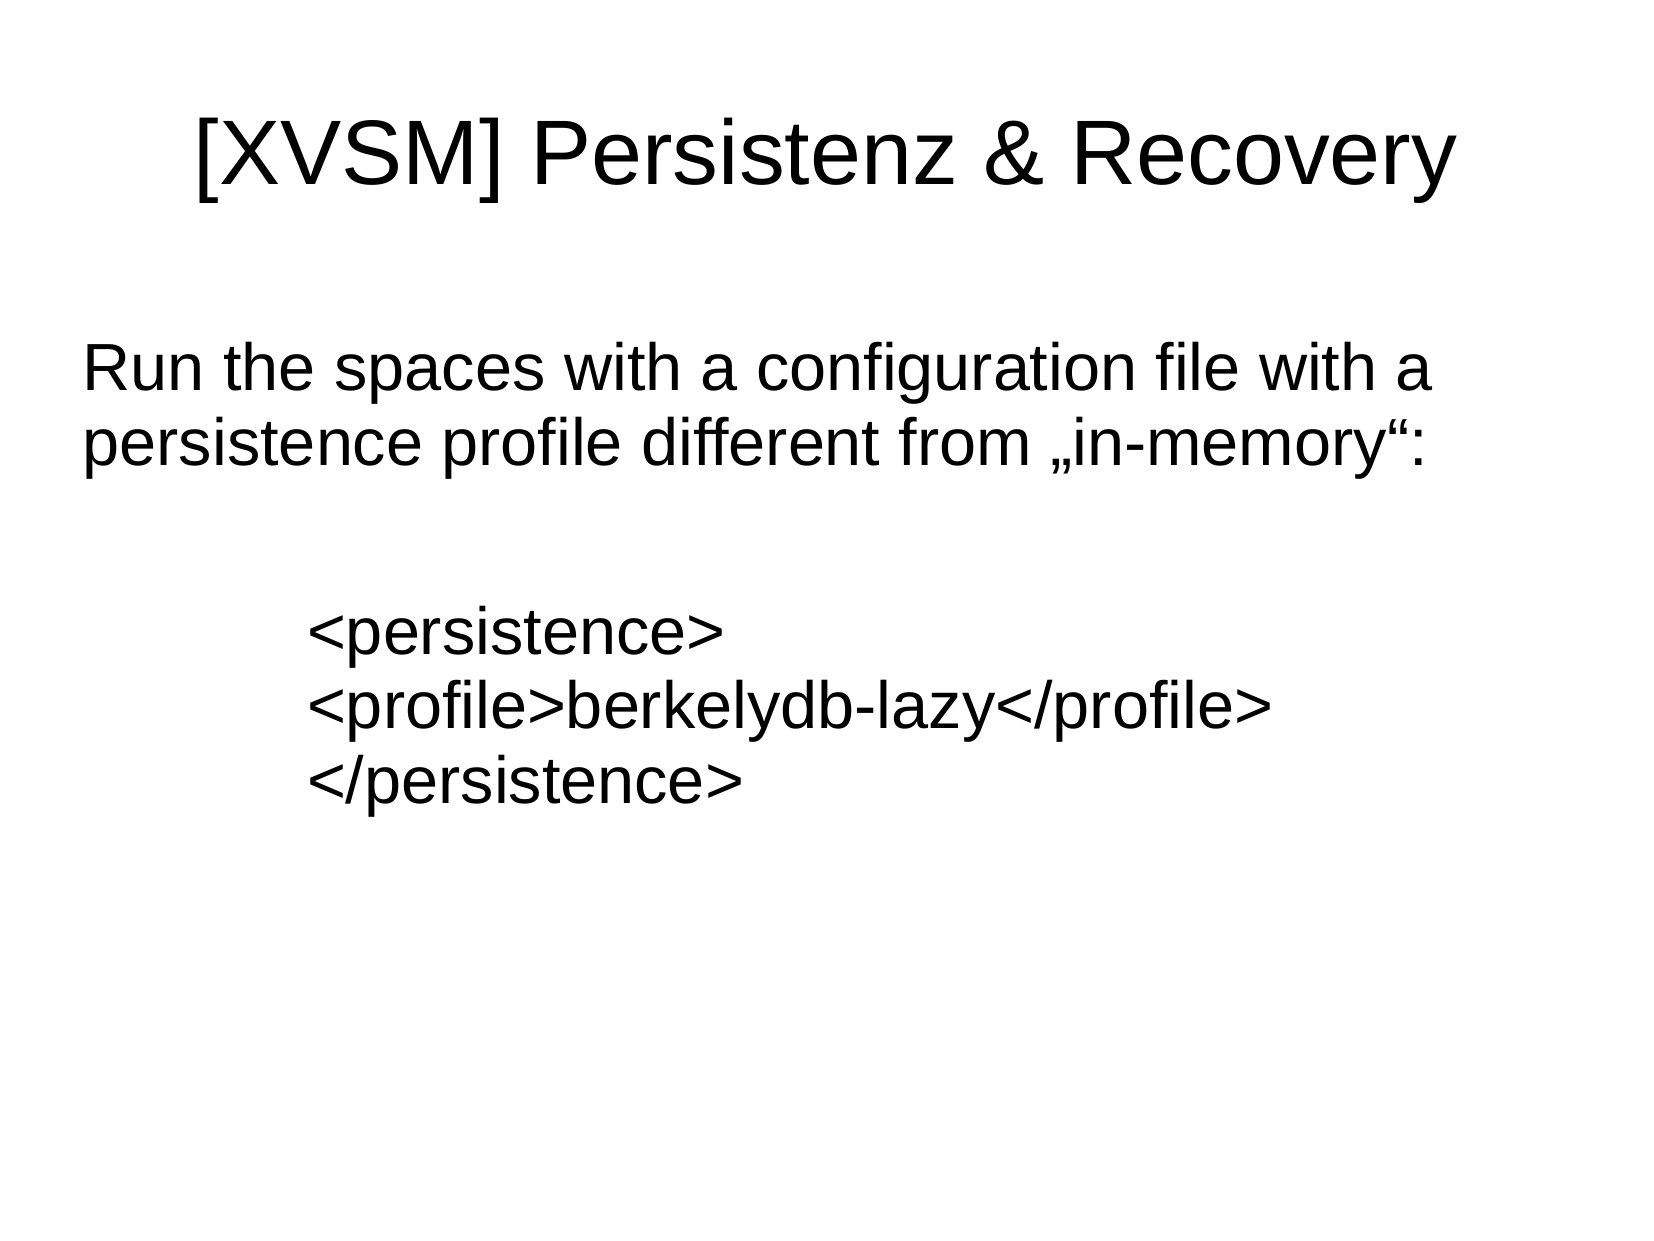

# [XVSM] Persistenz & Recovery
Run the spaces with a configuration file with a persistence profile different from „in-memory“:
<persistence>
<profile>berkelydb-lazy</profile>
</persistence>